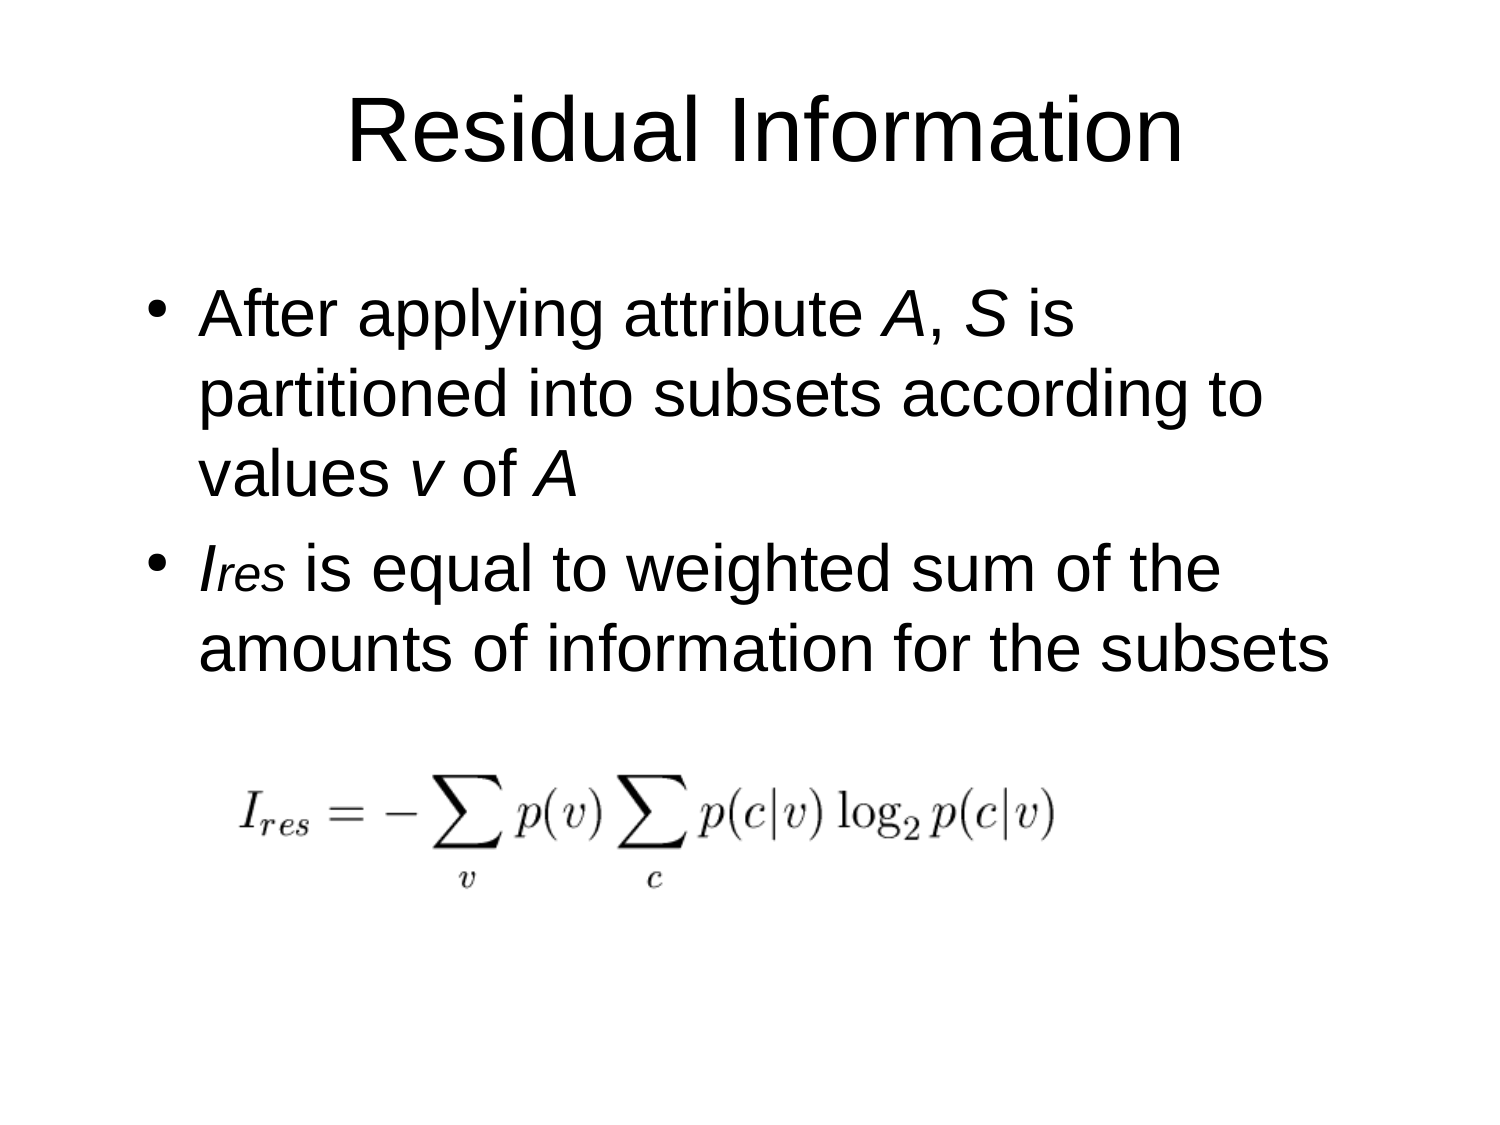

# Residual Information
After applying attribute A, S is partitioned into subsets according to values v of A
Ires is equal to weighted sum of the amounts of information for the subsets